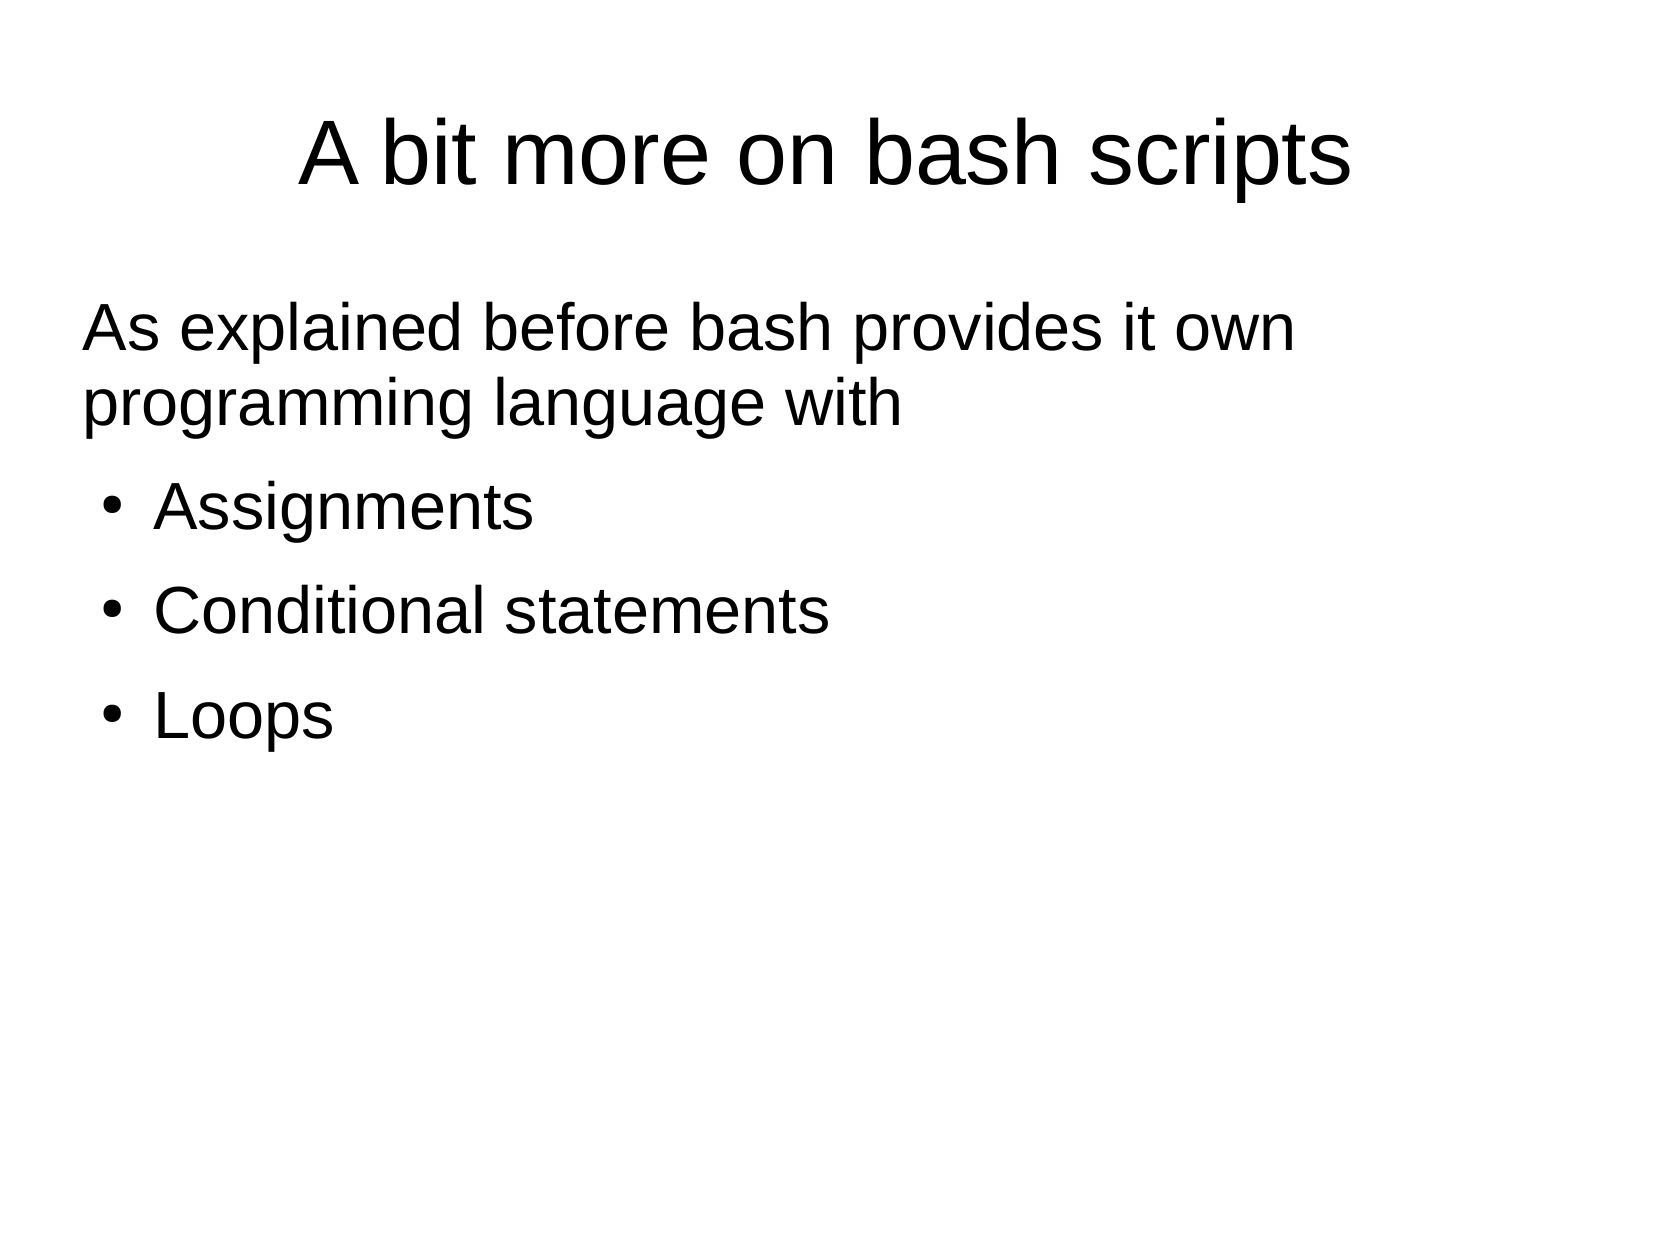

# A bit more on bash scripts
As explained before bash provides it own programming language with
Assignments
Conditional statements
Loops